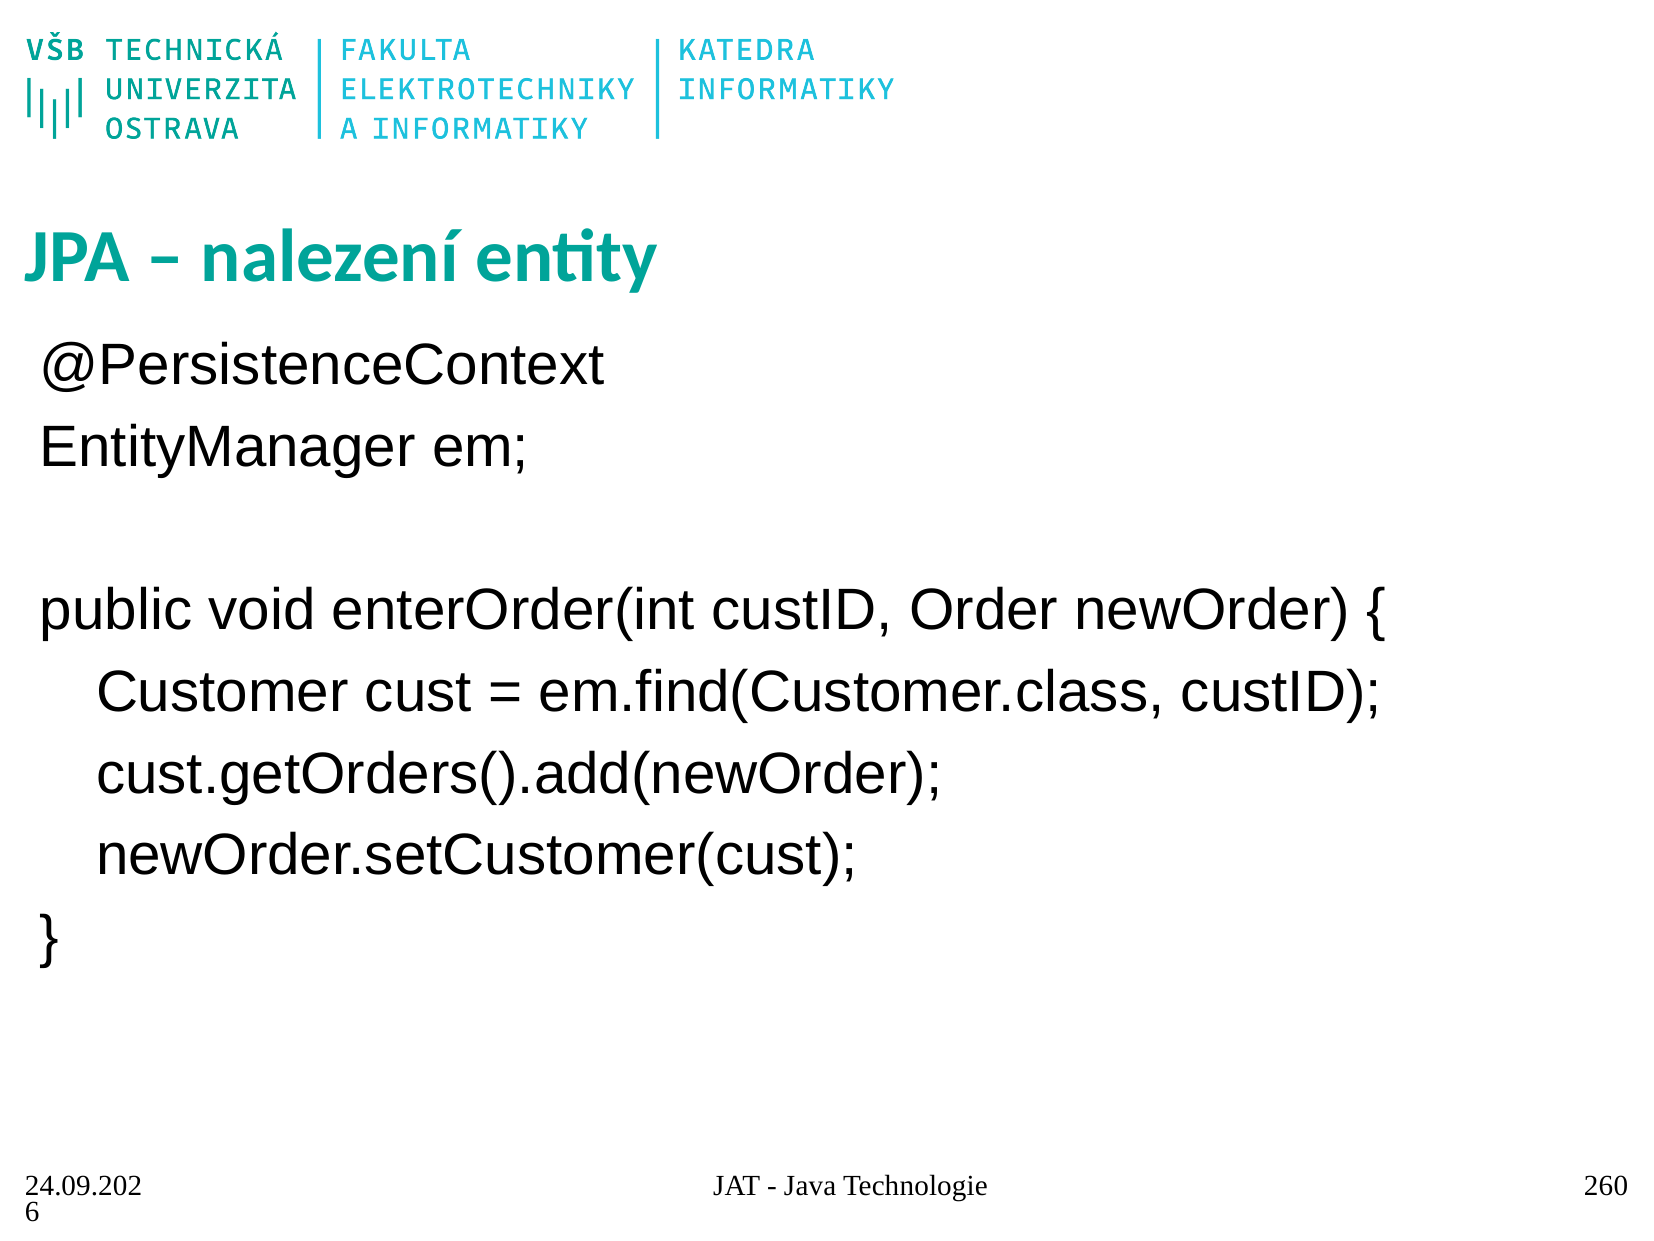

JPA – nalezení entity
# @PersistenceContext
EntityManager em;
public void enterOrder(int custID, Order newOrder) {
	Customer cust = em.find(Customer.class, custID);
	cust.getOrders().add(newOrder);
	newOrder.setCustomer(cust);
}
JAT - Java Technologie
260